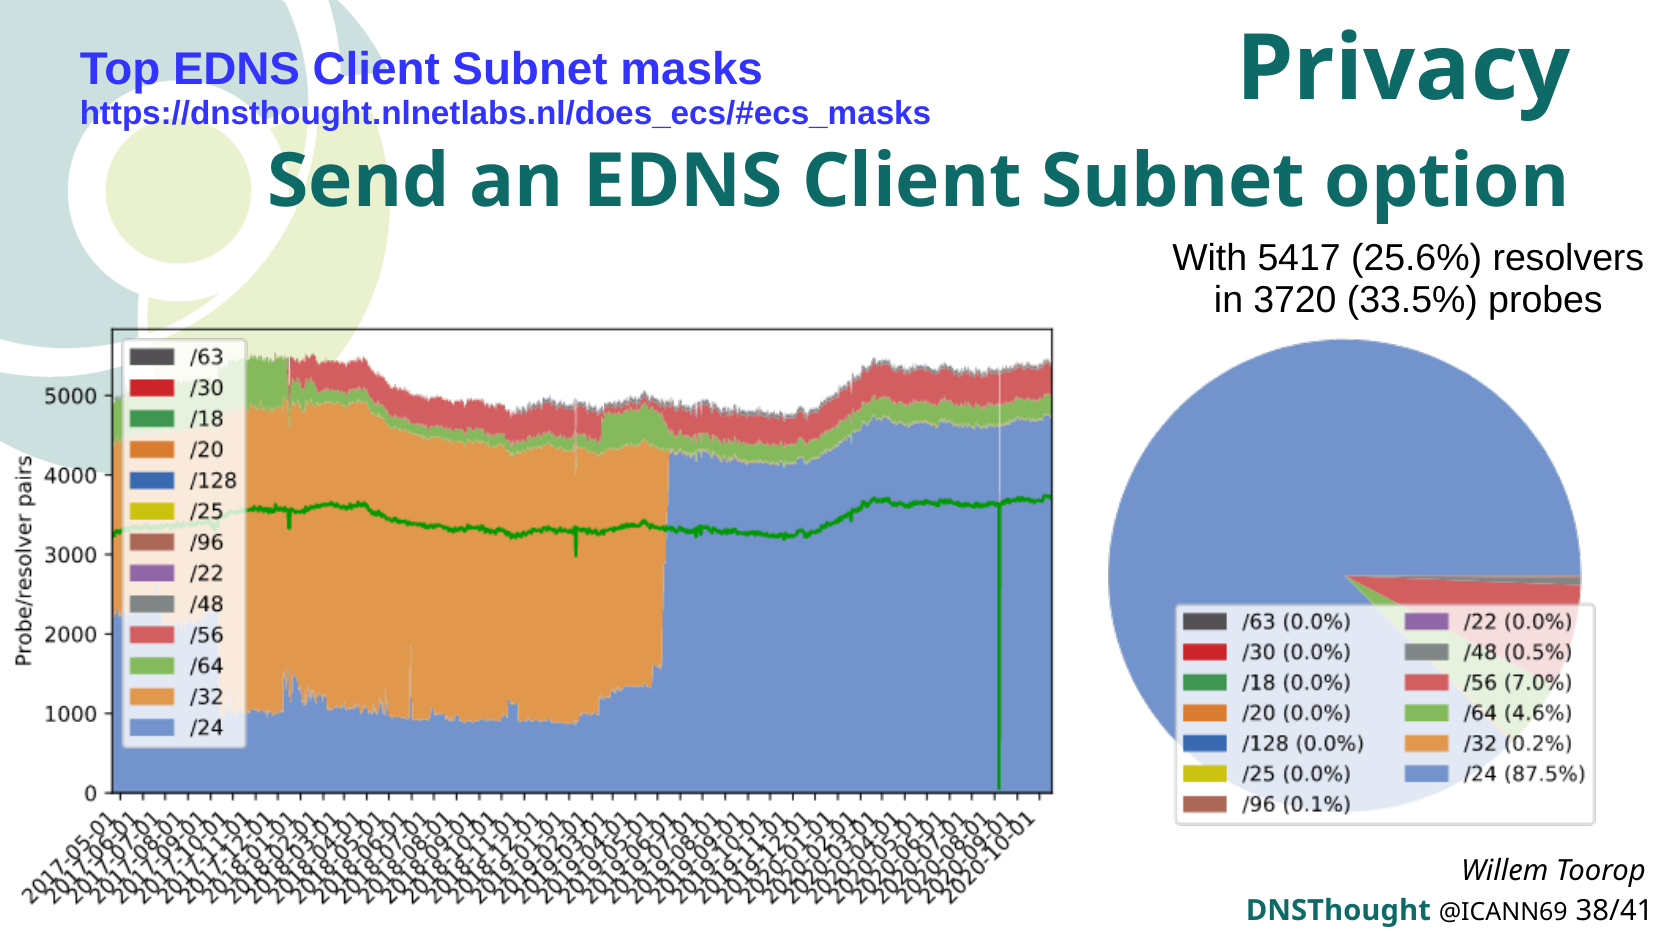

# Privacy Send an EDNS Client Subnet option
Top EDNS Client Subnet masks
https://dnsthought.nlnetlabs.nl/does_ecs/#ecs_masks
With 5417 (25.6%) resolvers
in 3720 (33.5%) probes
38